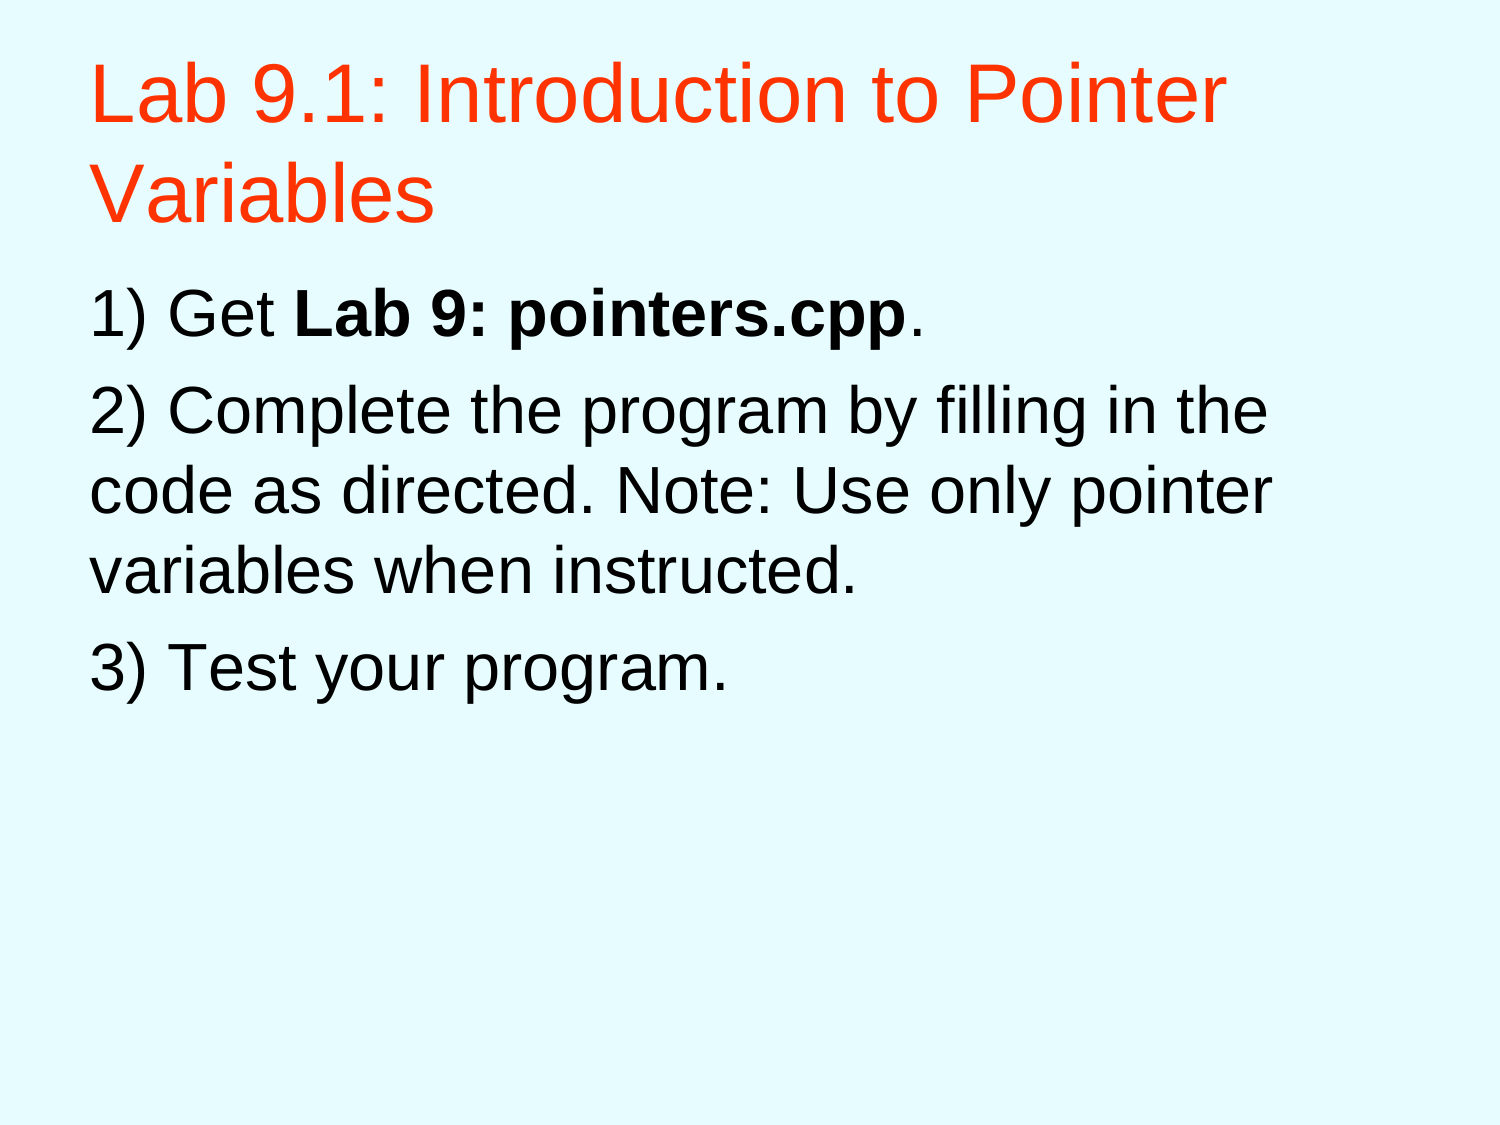

# Lab 9.1: Introduction to Pointer Variables
 Get Lab 9: pointers.cpp.
 Complete the program by filling in the code as directed. Note: Use only pointer variables when instructed.
 Test your program.